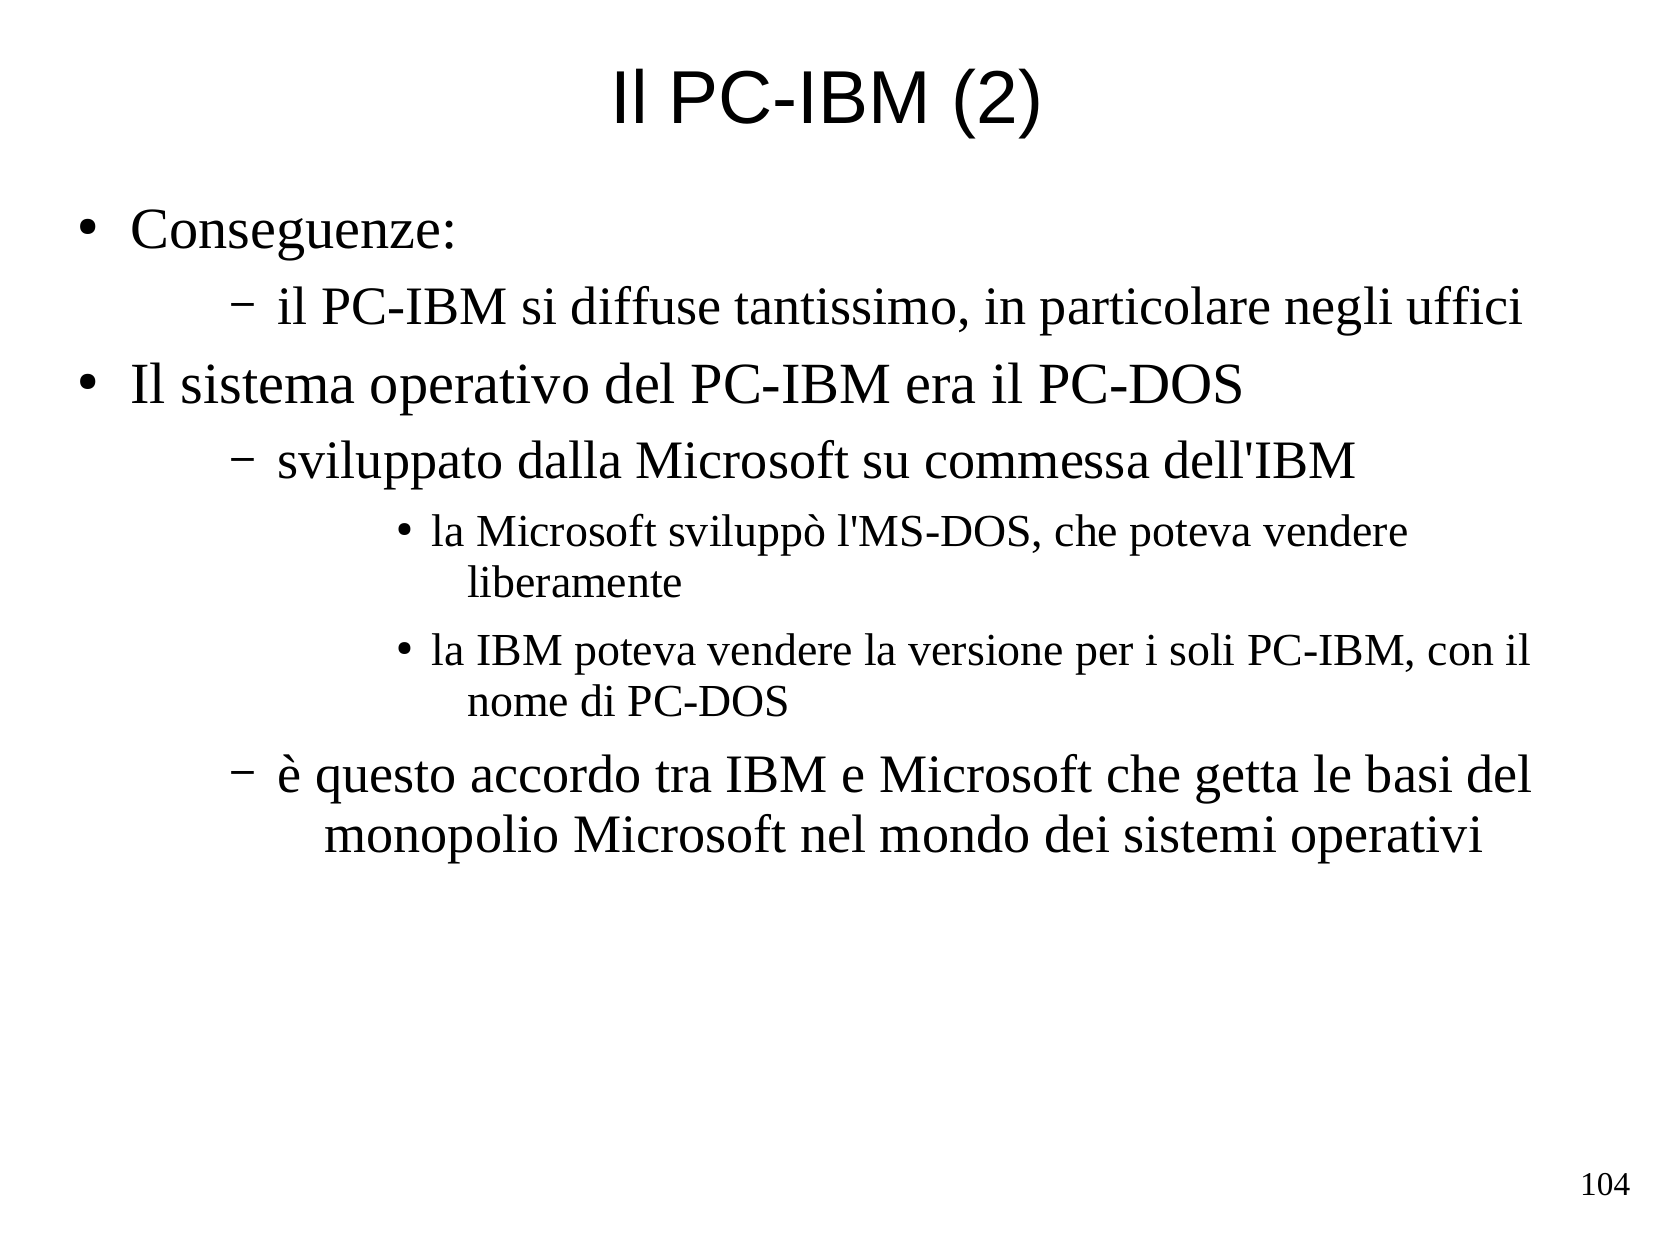

# Il PC-IBM (2)
Conseguenze:
il PC-IBM si diffuse tantissimo, in particolare negli uffici
Il sistema operativo del PC-IBM era il PC-DOS
sviluppato dalla Microsoft su commessa dell'IBM
la Microsoft sviluppò l'MS-DOS, che poteva vendere liberamente
la IBM poteva vendere la versione per i soli PC-IBM, con il nome di PC-DOS
è questo accordo tra IBM e Microsoft che getta le basi del monopolio Microsoft nel mondo dei sistemi operativi